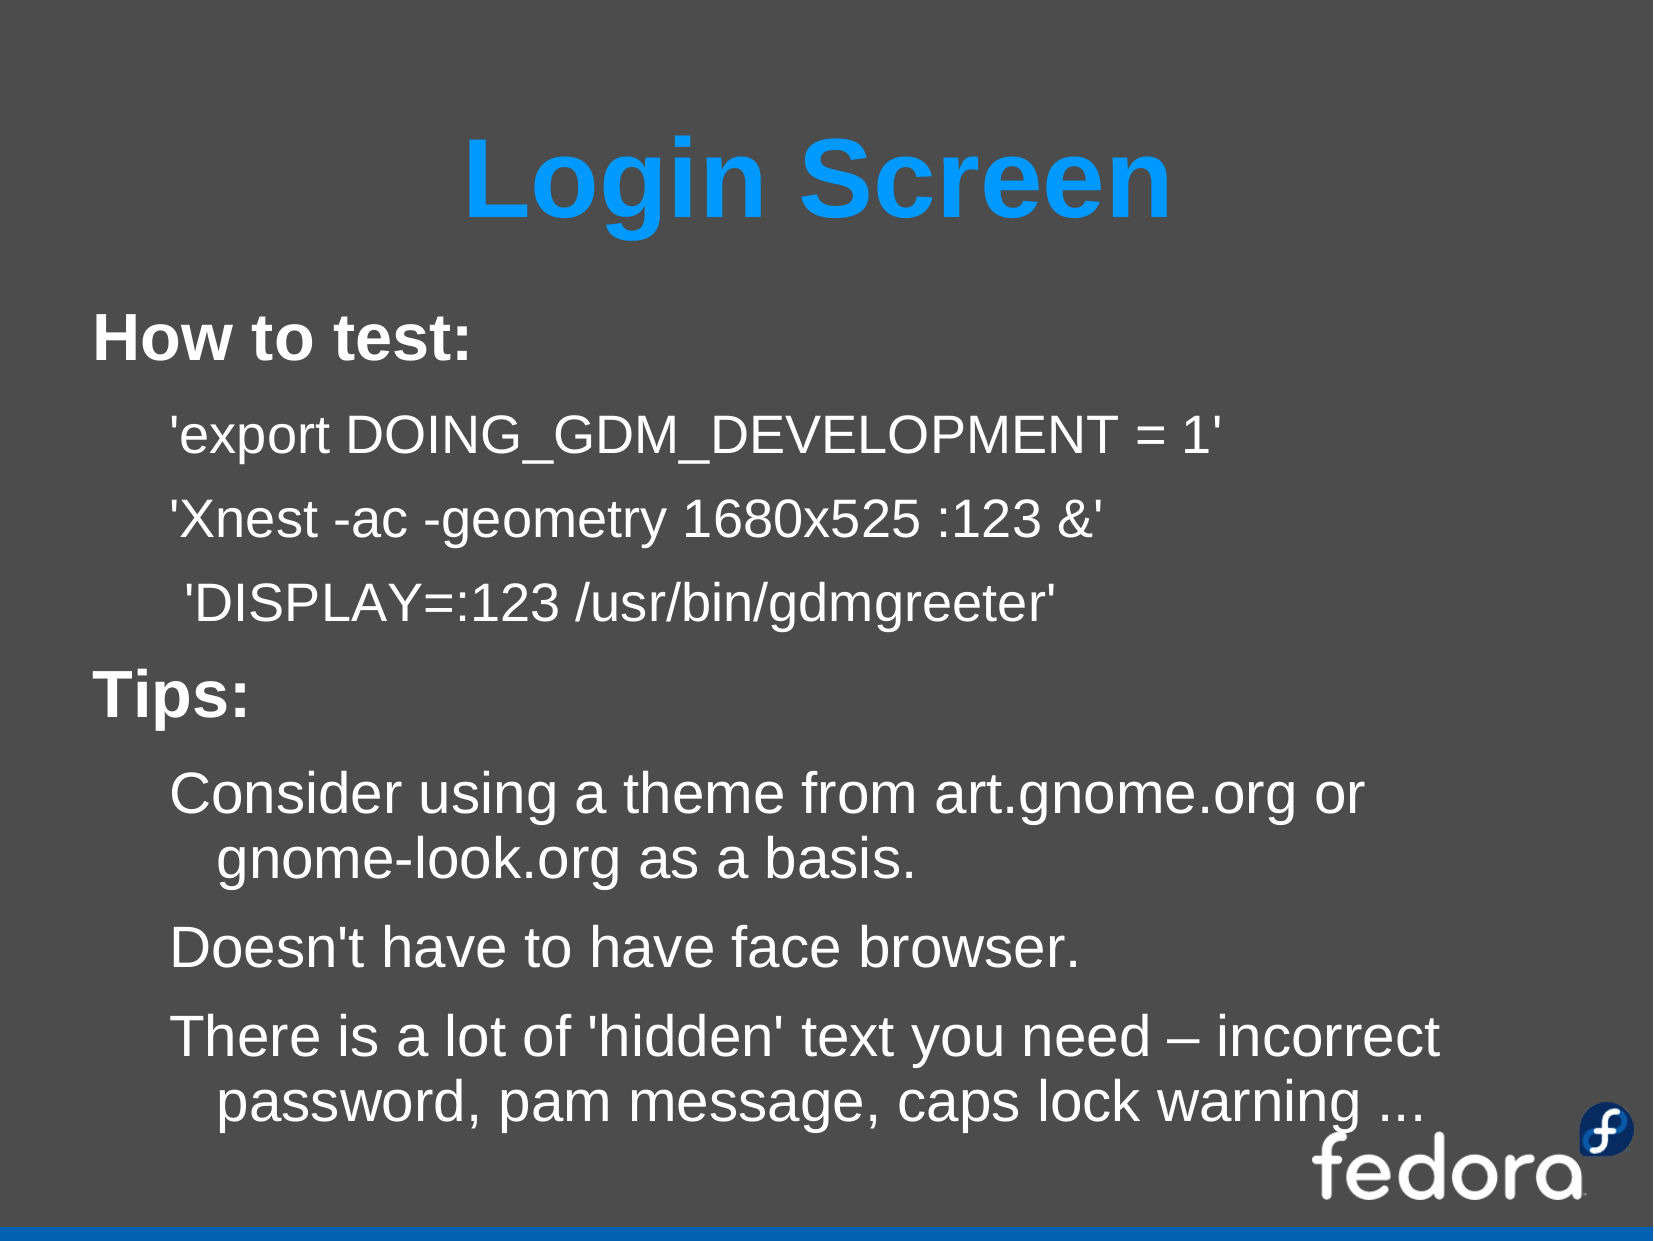

# Login Screen
How to test:
'export DOING_GDM_DEVELOPMENT = 1'
'Xnest -ac -geometry 1680x525 :123 &'
 'DISPLAY=:123 /usr/bin/gdmgreeter'
Tips:
Consider using a theme from art.gnome.org or gnome-look.org as a basis.
Doesn't have to have face browser.
There is a lot of 'hidden' text you need – incorrect password, pam message, caps lock warning ...